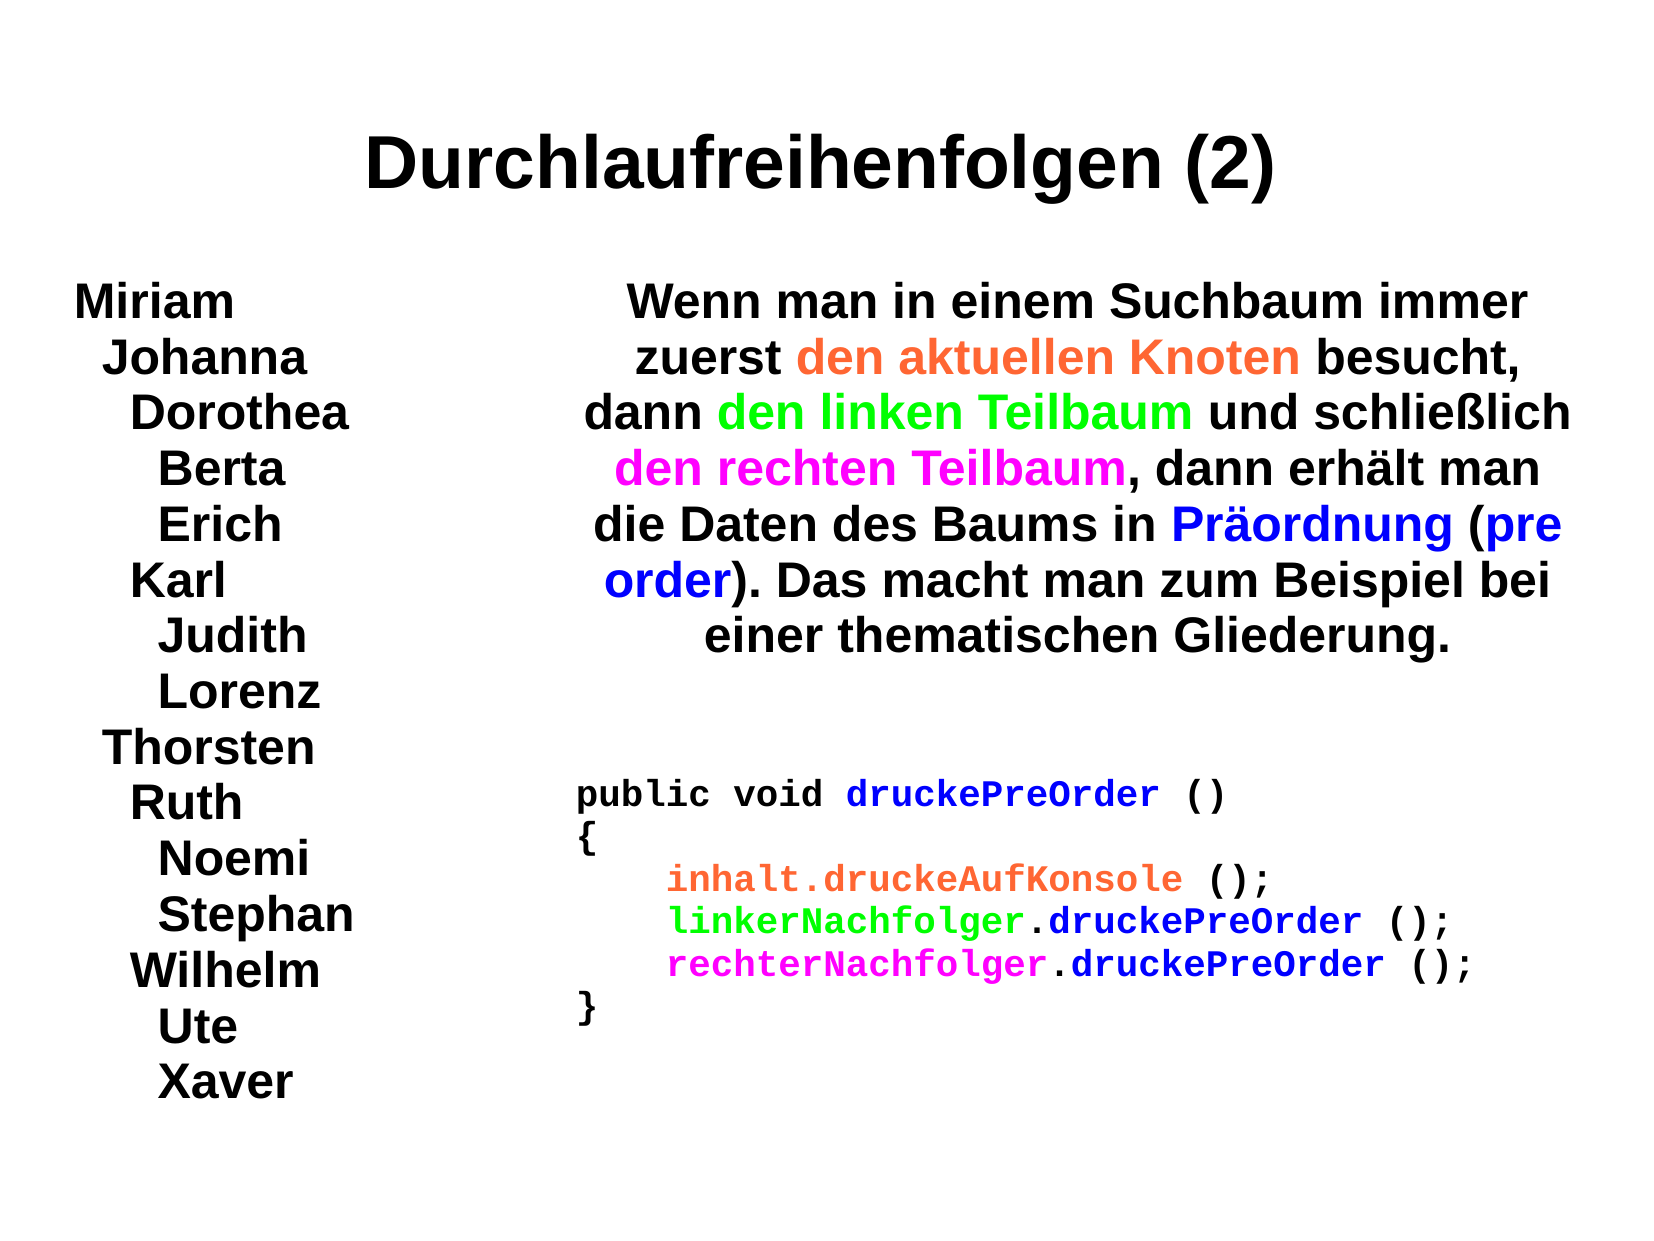

# Durchlaufreihenfolgen (2)
Miriam
 Johanna
 Dorothea
 Berta
 Erich
 Karl
 Judith
 Lorenz
 Thorsten
 Ruth
 Noemi
 Stephan
 Wilhelm
 Ute
 Xaver
Wenn man in einem Suchbaum immer zuerst den aktuellen Knoten besucht, dann den linken Teilbaum und schließlich den rechten Teilbaum, dann erhält man die Daten des Baums in Präordnung (pre order). Das macht man zum Beispiel bei einer thematischen Gliederung.
public void druckePreOrder ()
{
 inhalt.druckeAufKonsole ();
 linkerNachfolger.druckePreOrder ();
 rechterNachfolger.druckePreOrder ();
}